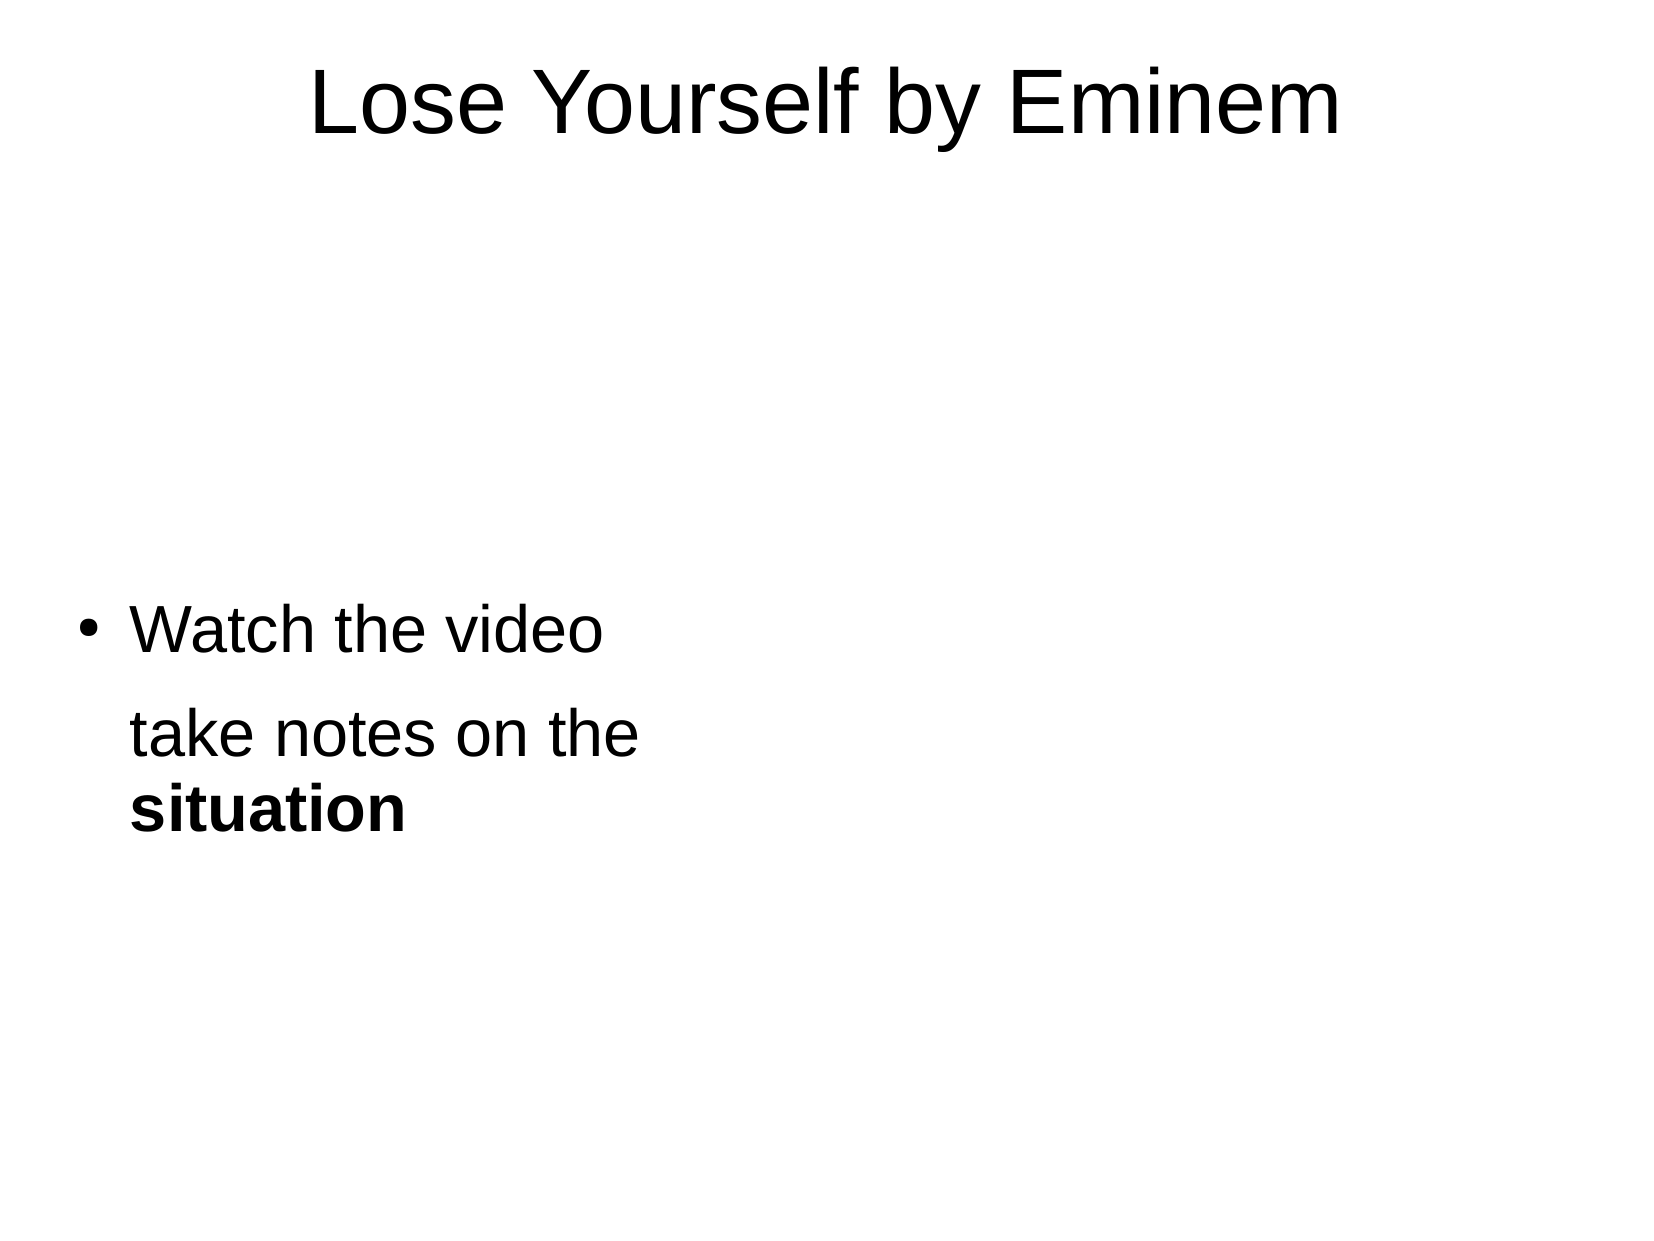

# Lose Yourself by Eminem
Watch the video
take notes on the situation